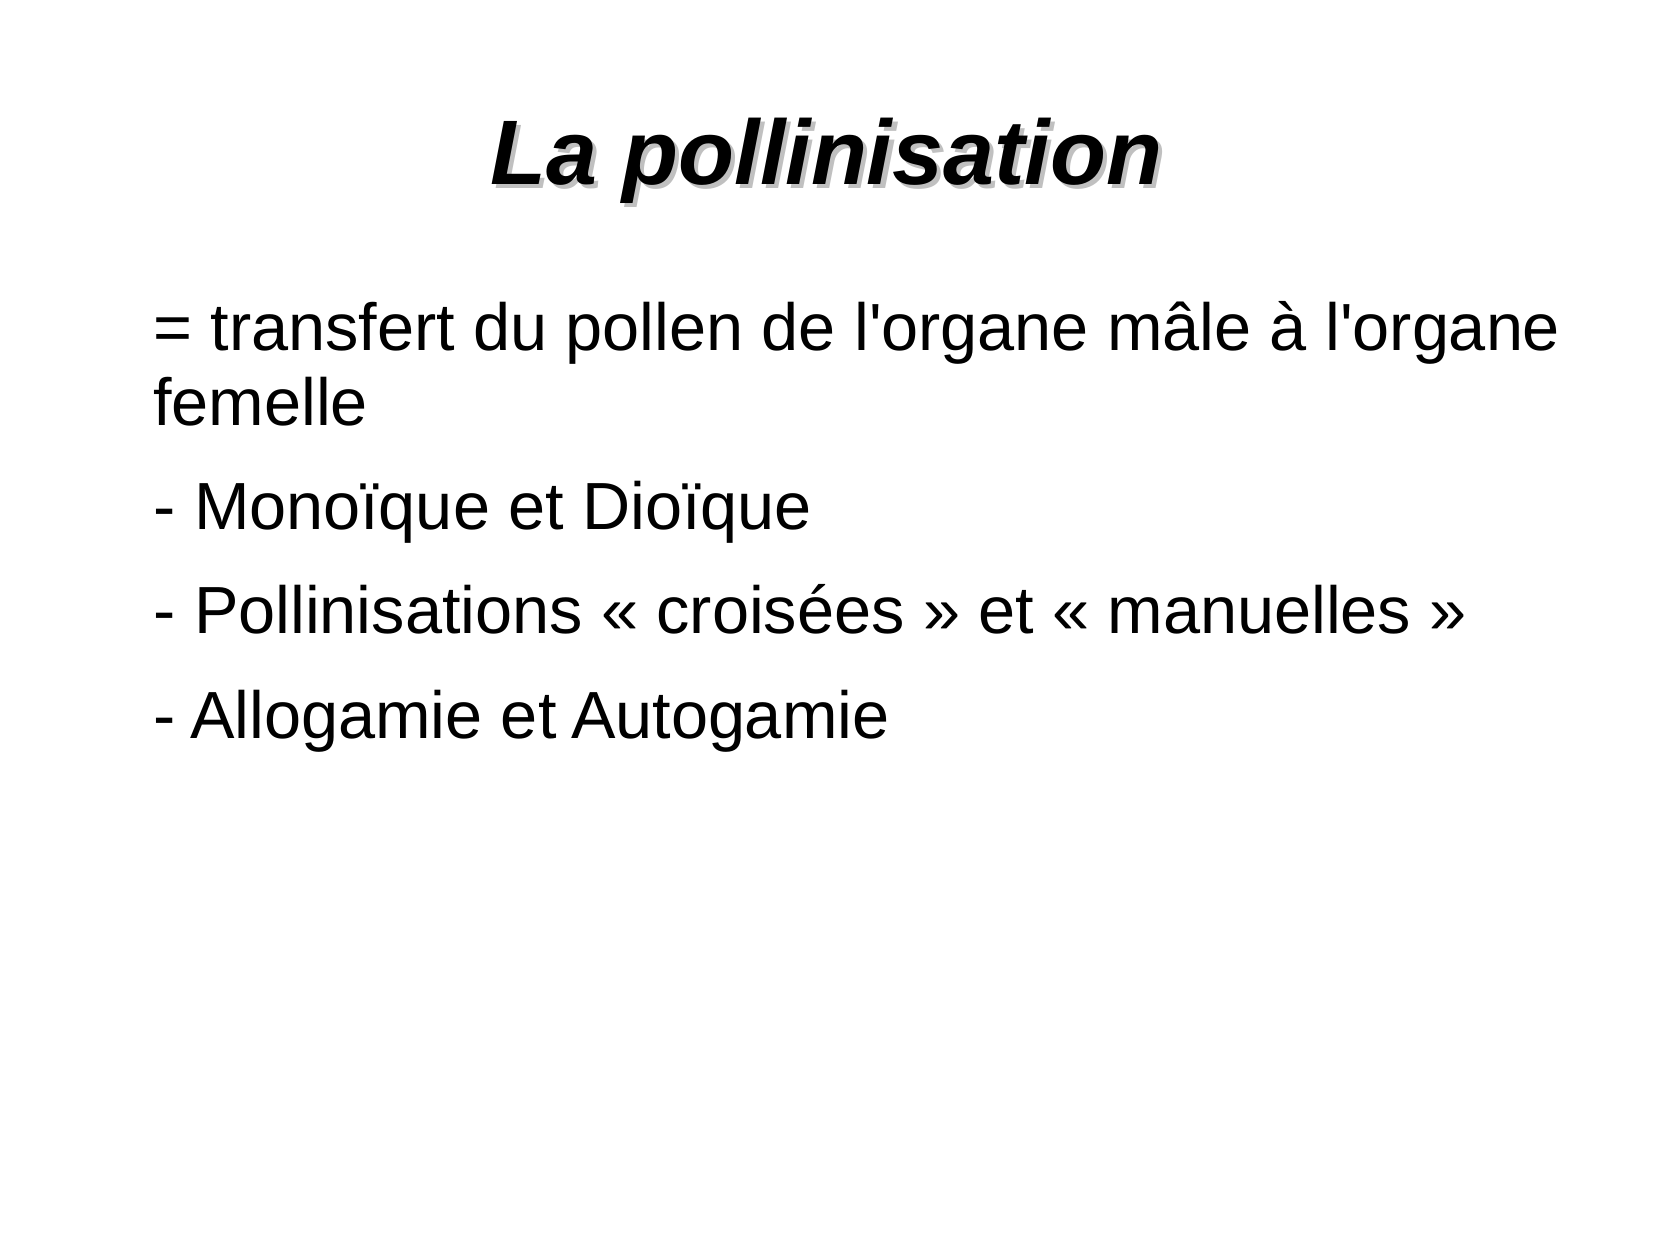

# La pollinisation
= transfert du pollen de l'organe mâle à l'organe femelle
- Monoïque et Dioïque
- Pollinisations « croisées » et « manuelles »
- Allogamie et Autogamie